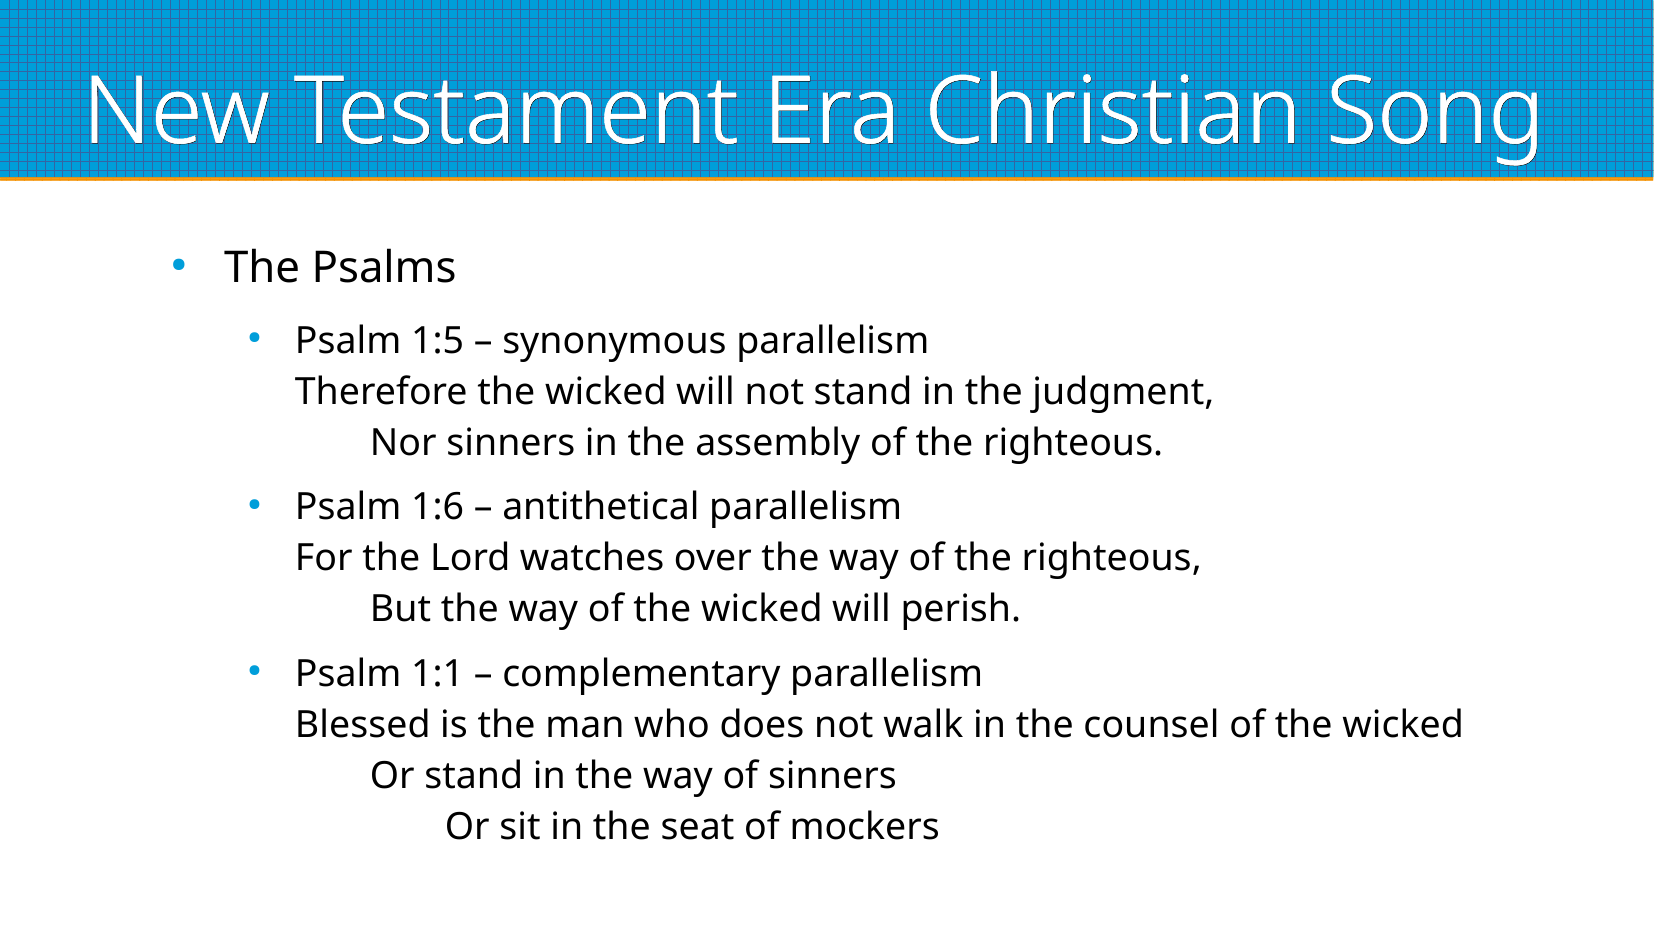

# New Testament Era Christian Song
The Psalms
Psalm 1:5 – synonymous parallelism
Therefore the wicked will not stand in the judgment,
	Nor sinners in the assembly of the righteous.
Psalm 1:6 – antithetical parallelism
For the Lord watches over the way of the righteous,
	But the way of the wicked will perish.
Psalm 1:1 – complementary parallelism
Blessed is the man who does not walk in the counsel of the wicked
	Or stand in the way of sinners
		Or sit in the seat of mockers